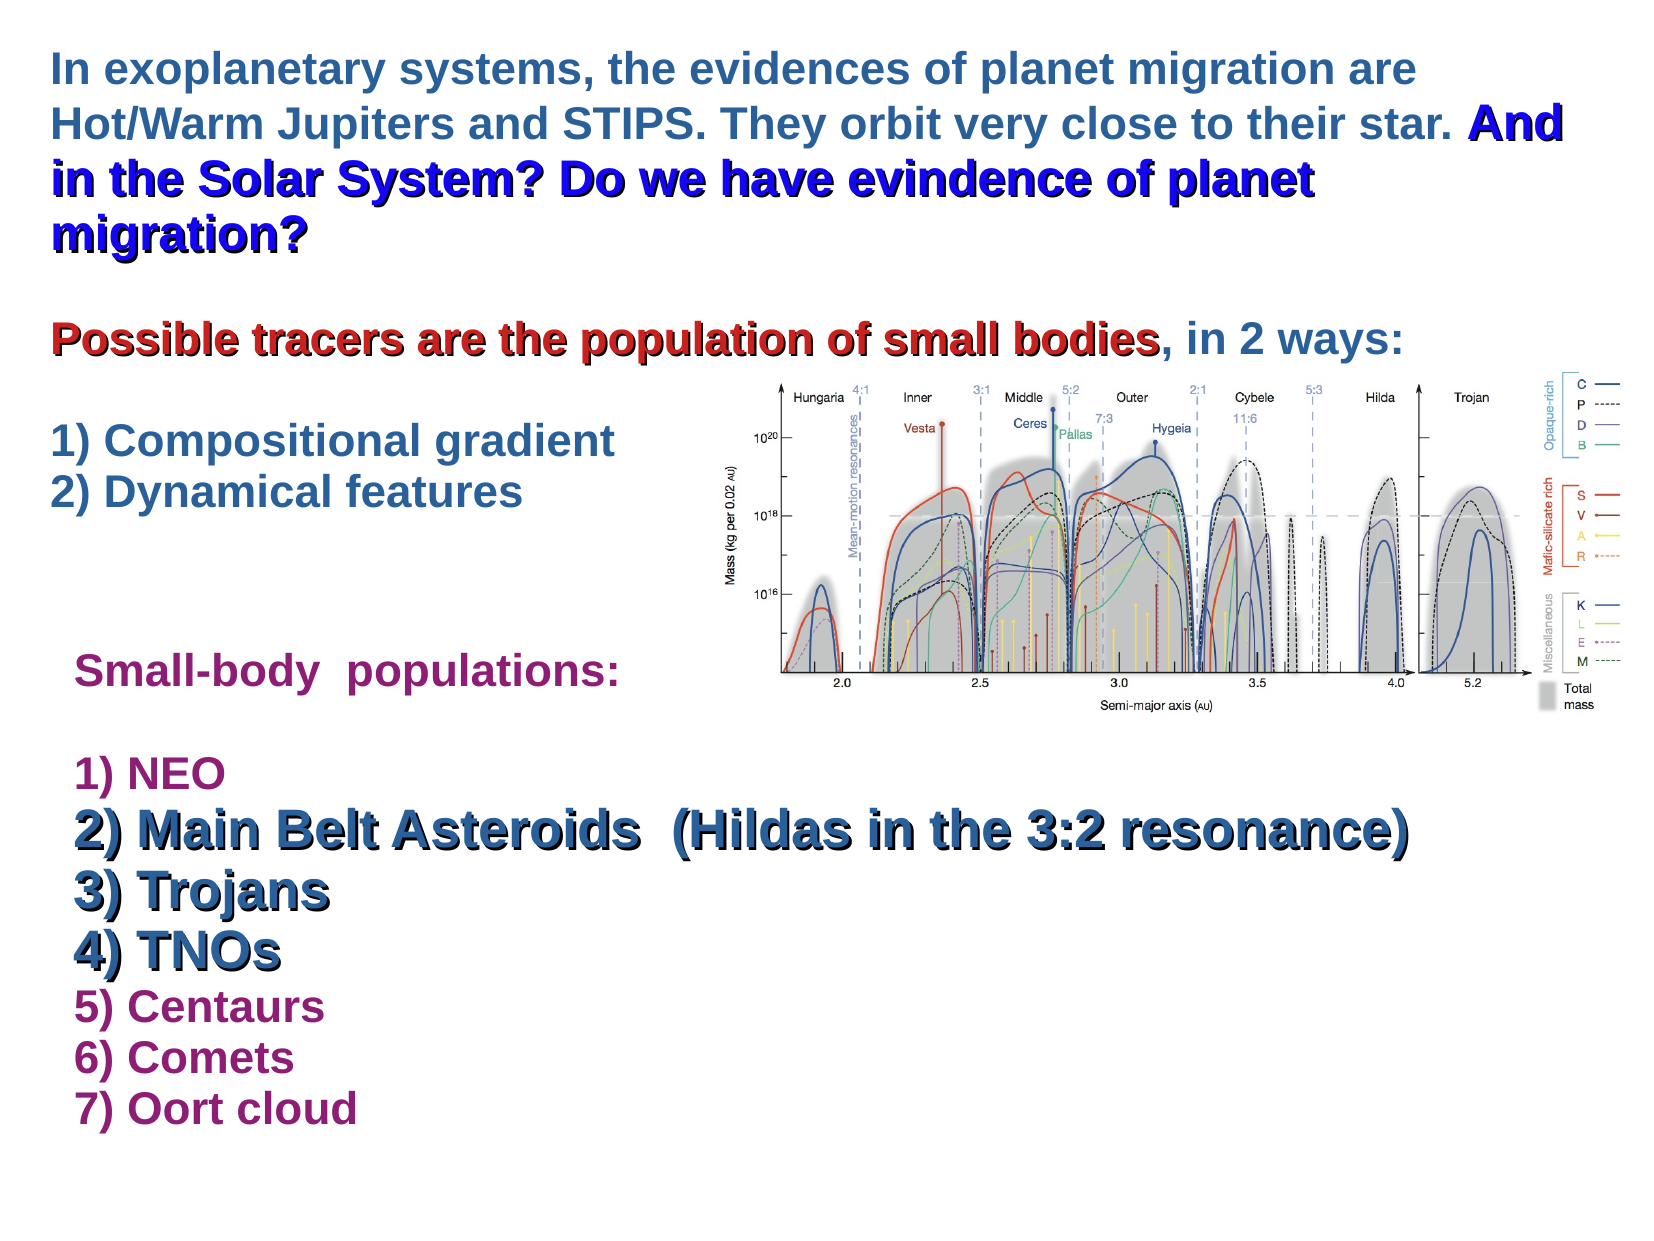

In exoplanetary systems, the evidences of planet migration are Hot/Warm Jupiters and STIPS. They orbit very close to their star. And in the Solar System? Do we have evindence of planet migration?
Possible tracers are the population of small bodies, in 2 ways:
1) Compositional gradient
2) Dynamical features
Small-body populations:
1) NEO
2) Main Belt Asteroids (Hildas in the 3:2 resonance)
3) Trojans
4) TNOs
5) Centaurs
6) Comets
7) Oort cloud